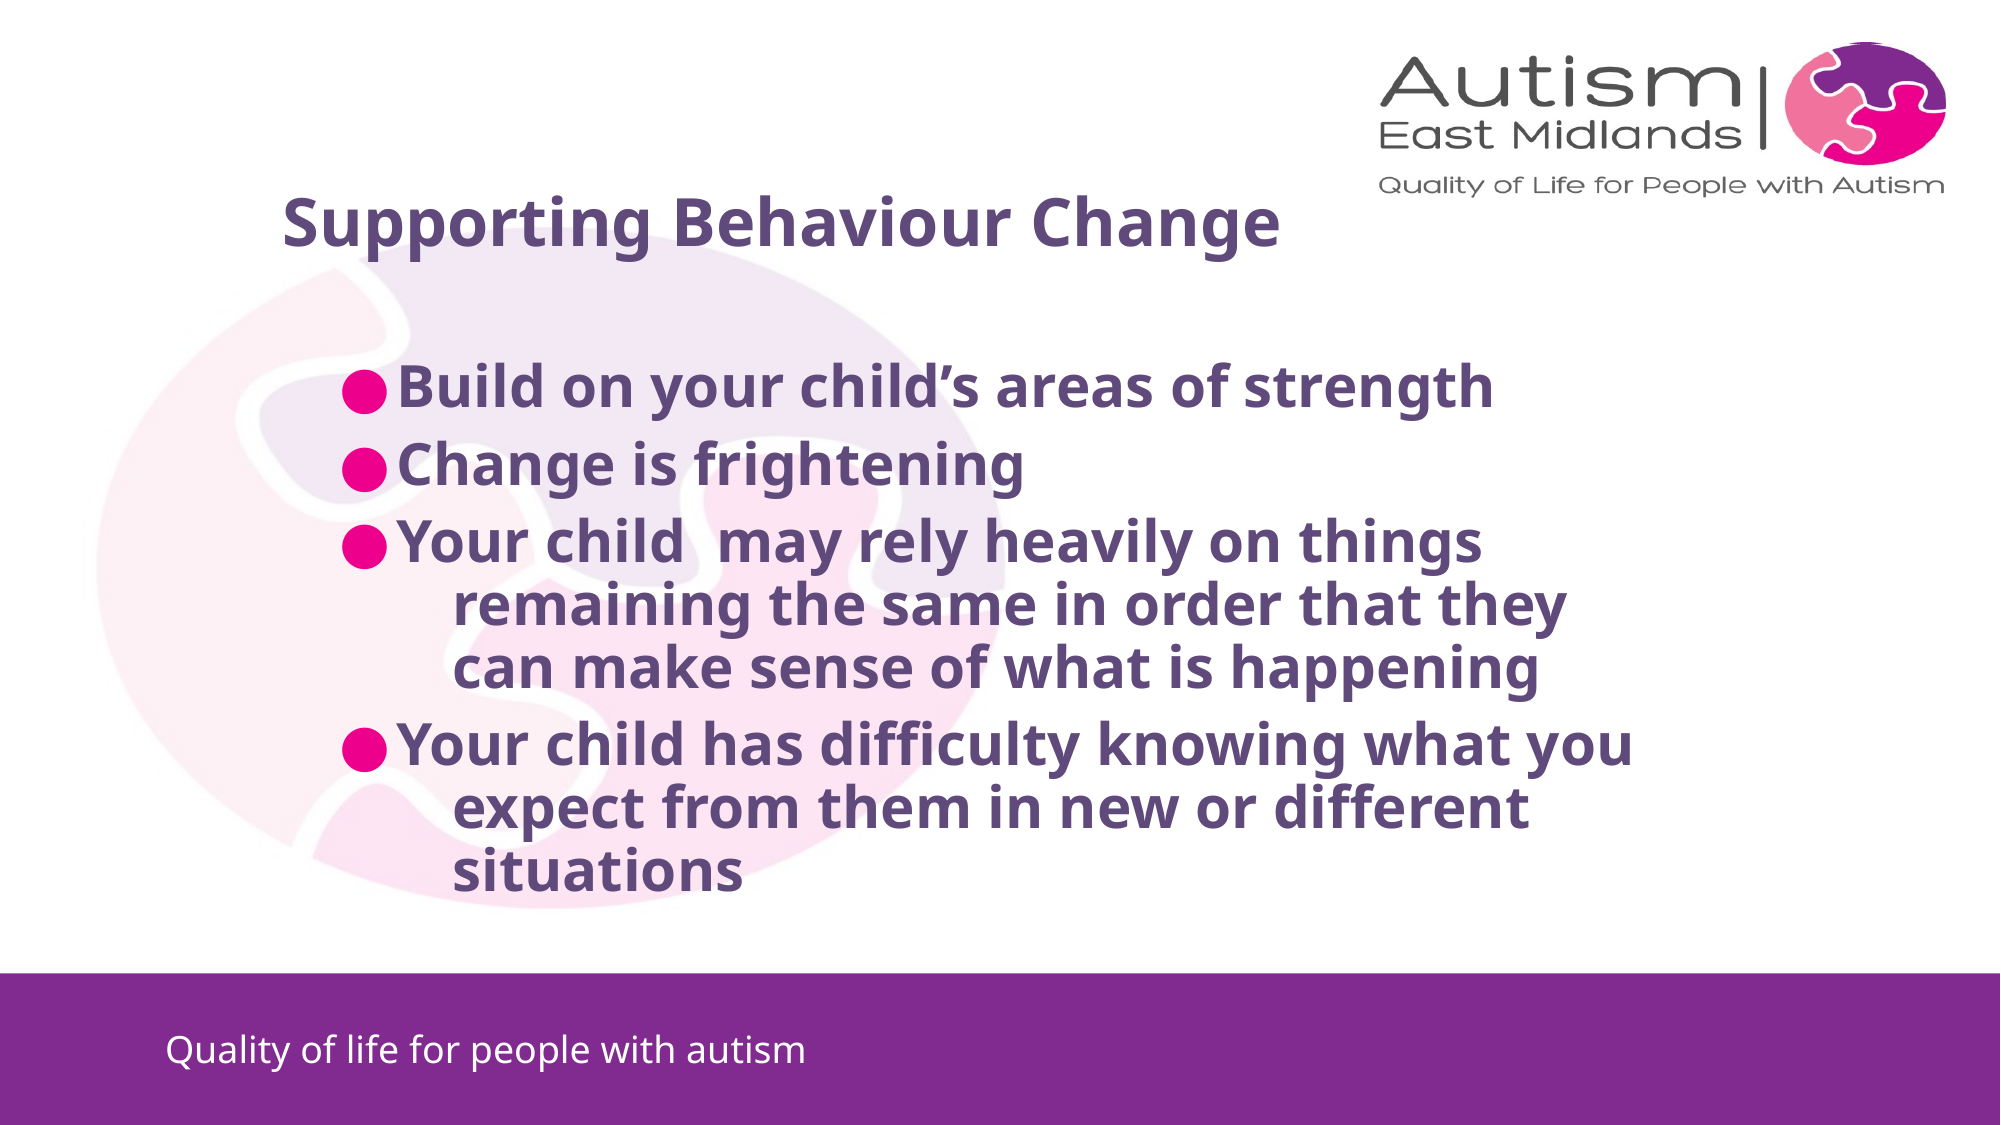

# Supporting Behaviour Change
Build on your child’s areas of strength
Change is frightening
Your child may rely heavily on things remaining the same in order that they can make sense of what is happening
Your child has difficulty knowing what you expect from them in new or different situations